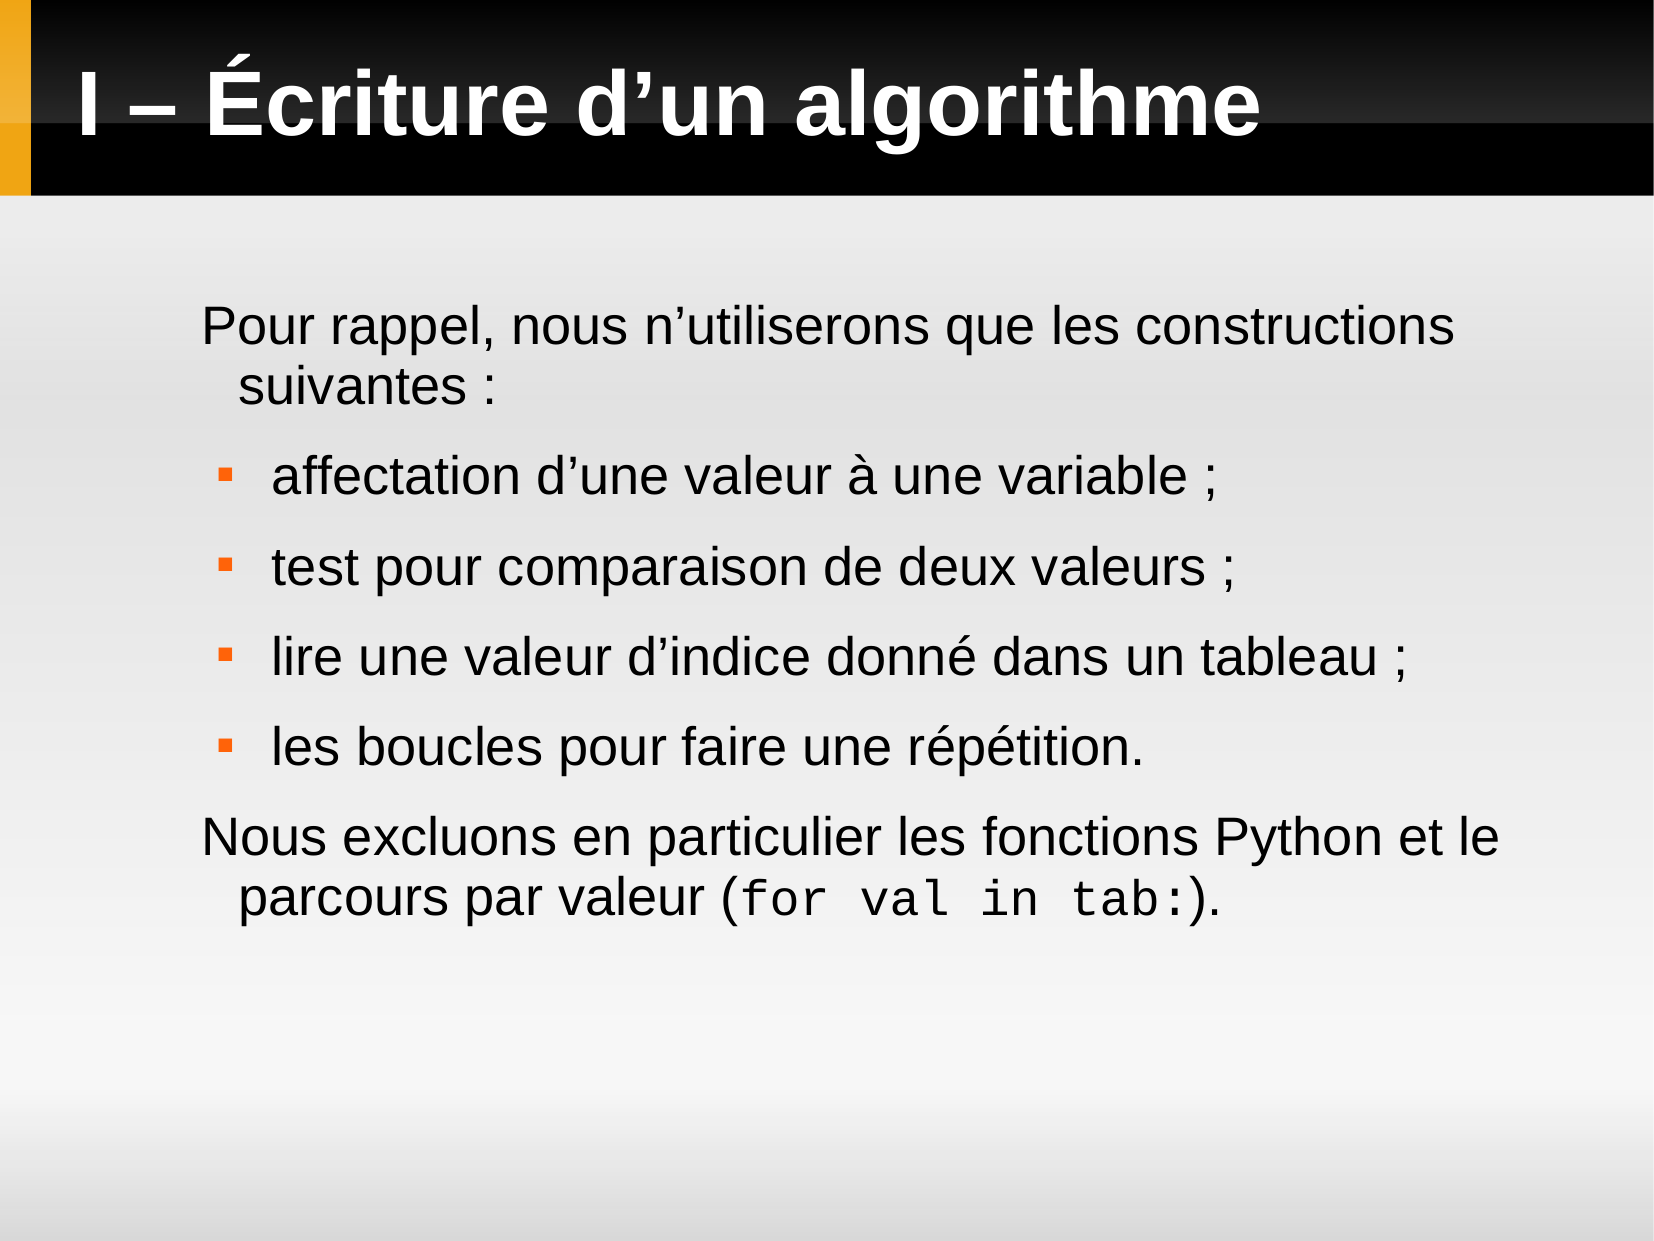

I – Écriture d’un algorithme
# Pour rappel, nous n’utiliserons que les constructions suivantes :
affectation d’une valeur à une variable ;
test pour comparaison de deux valeurs ;
lire une valeur d’indice donné dans un tableau ;
les boucles pour faire une répétition.
Nous excluons en particulier les fonctions Python et le parcours par valeur (for val in tab:).